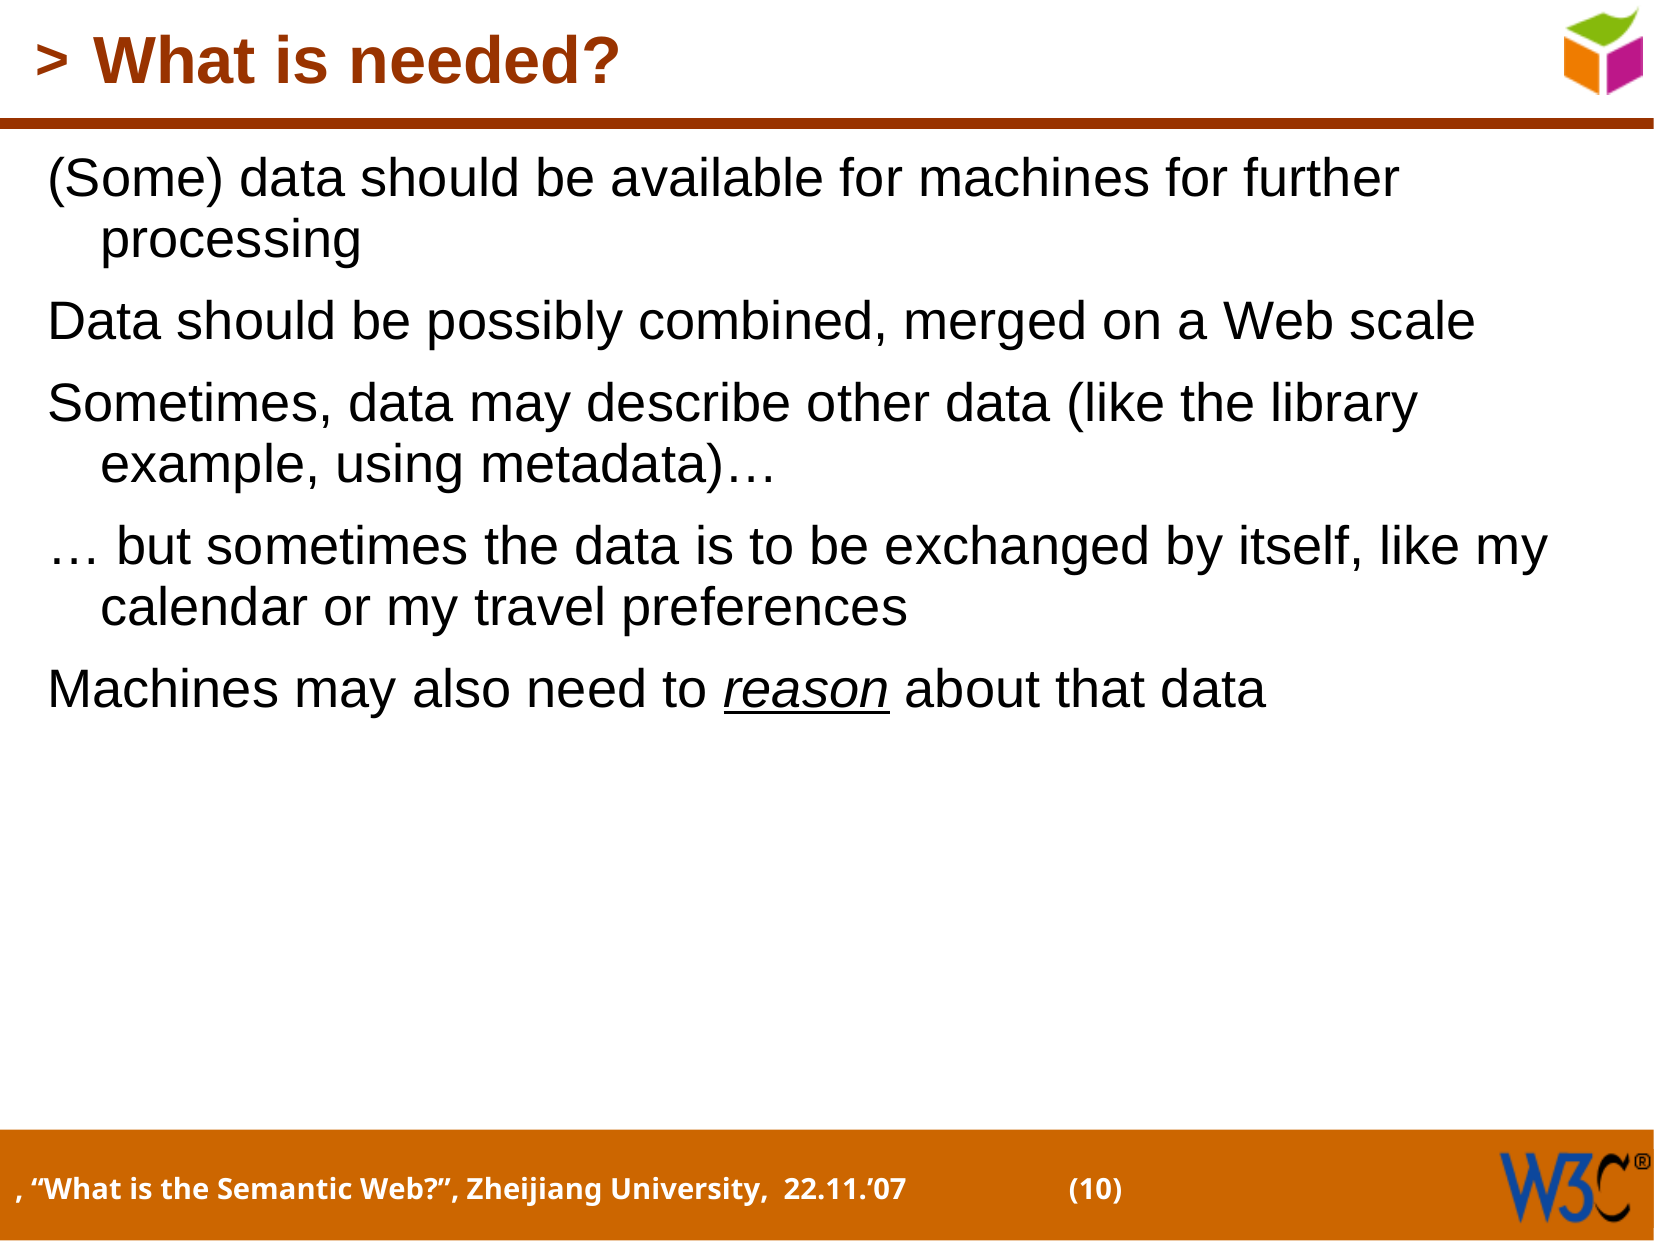

# What is needed?
(Some) data should be available for machines for further processing
Data should be possibly combined, merged on a Web scale
Sometimes, data may describe other data (like the library example, using metadata)…
… but sometimes the data is to be exchanged by itself, like my calendar or my travel preferences
Machines may also need to reason about that data